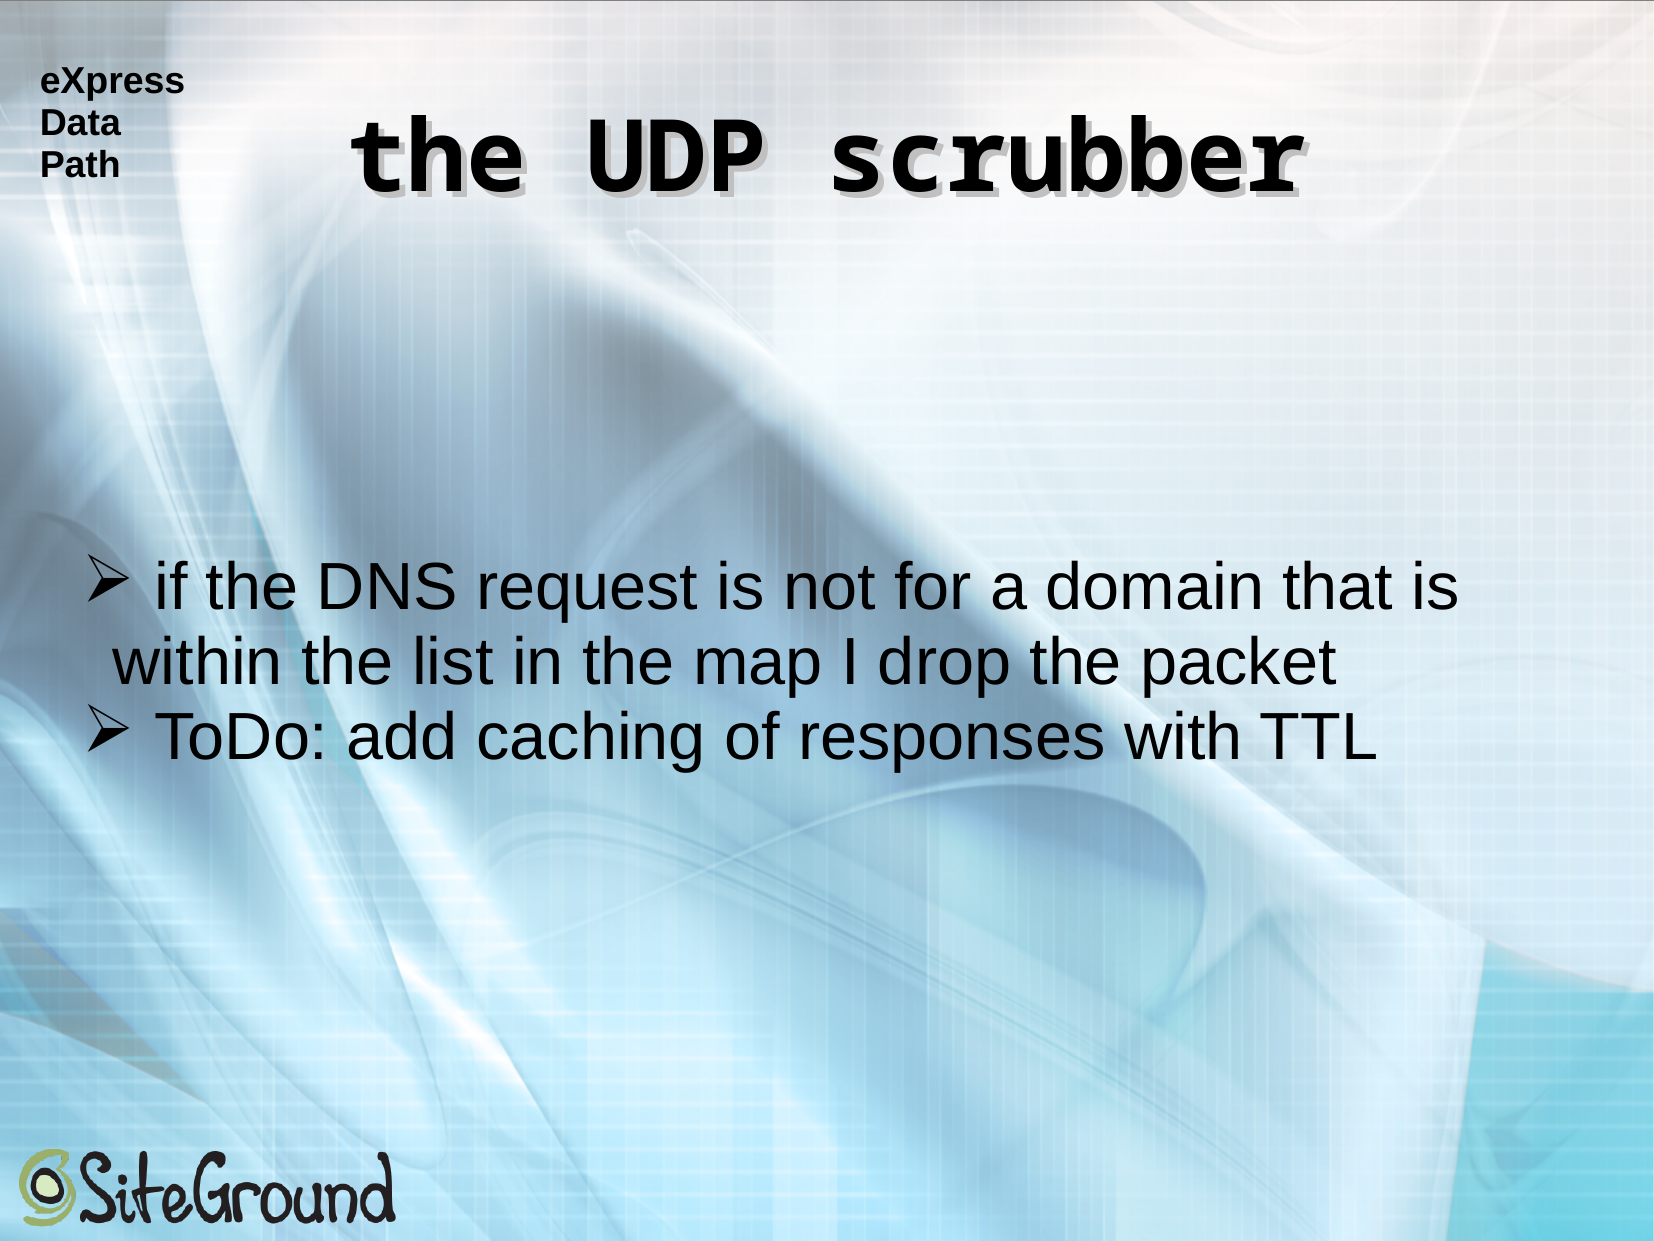

# the UDP scrubber
eXpress
Data
Path
 if the DNS request is not for a domain that is within the list in the map I drop the packet
 ToDo: add caching of responses with TTL